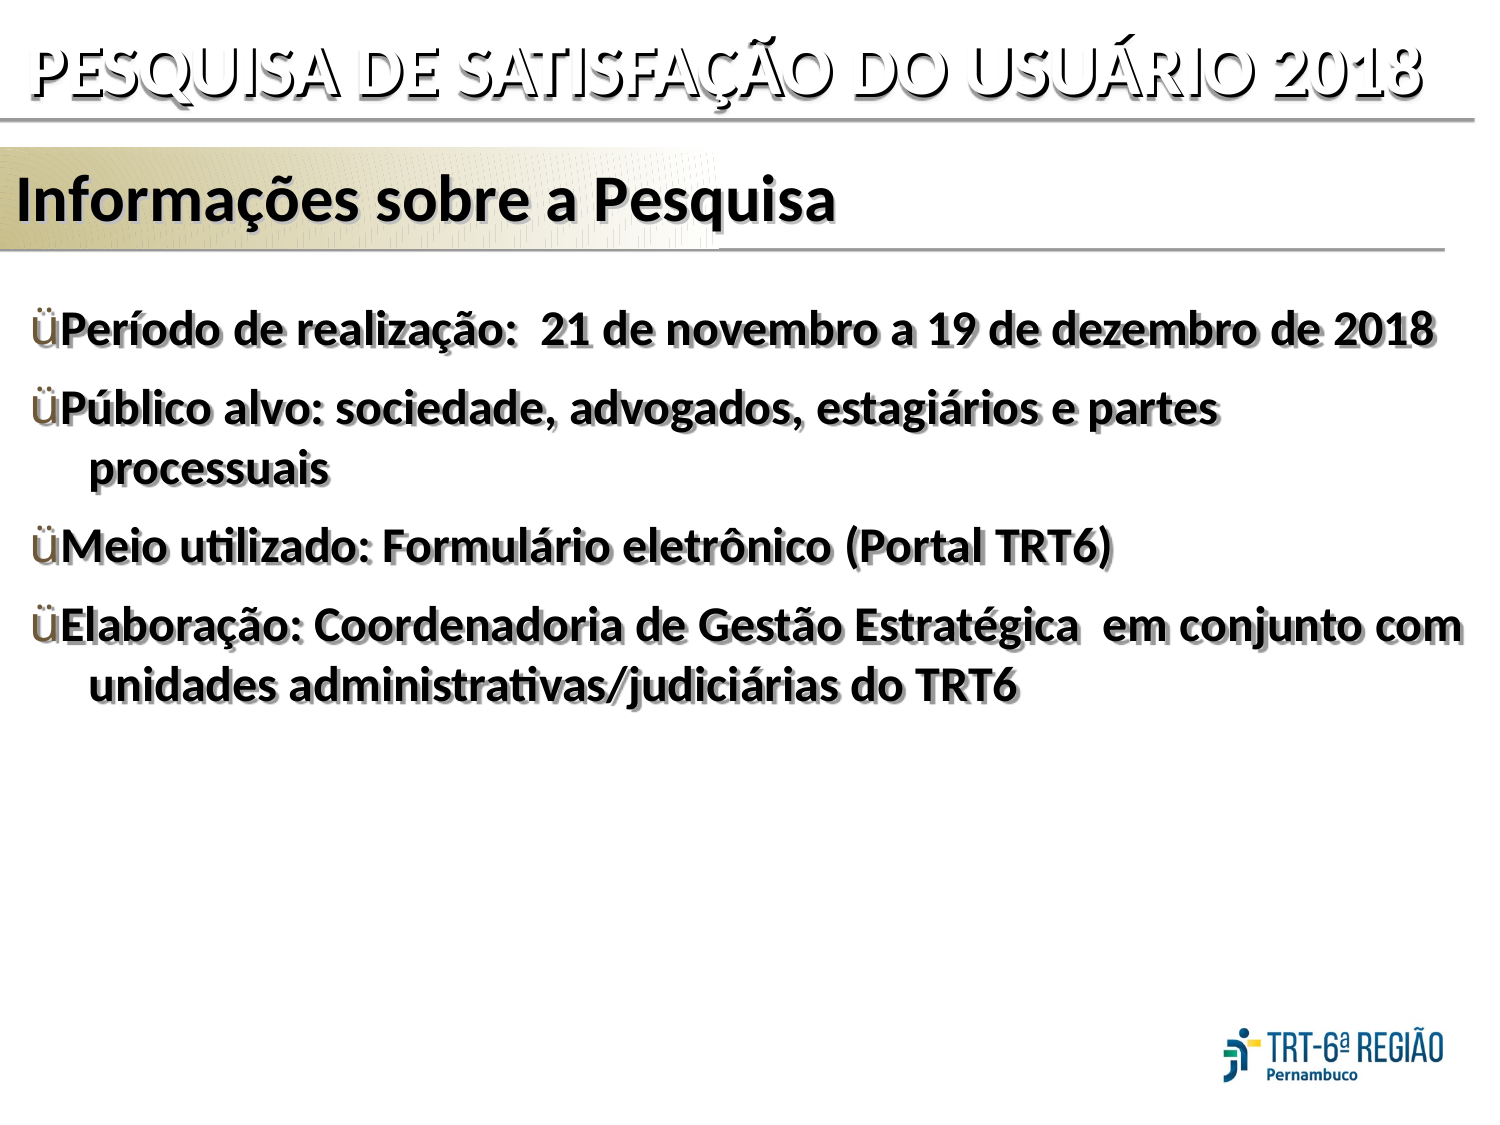

PESQUISA DE SATISFAÇÃO DO USUÁRIO 2018
Informações sobre a Pesquisa
Período de realização: 21 de novembro a 19 de dezembro de 2018
Público alvo: sociedade, advogados, estagiários e partes processuais
Meio utilizado: Formulário eletrônico (Portal TRT6)
Elaboração: Coordenadoria de Gestão Estratégica em conjunto com unidades administrativas/judiciárias do TRT6